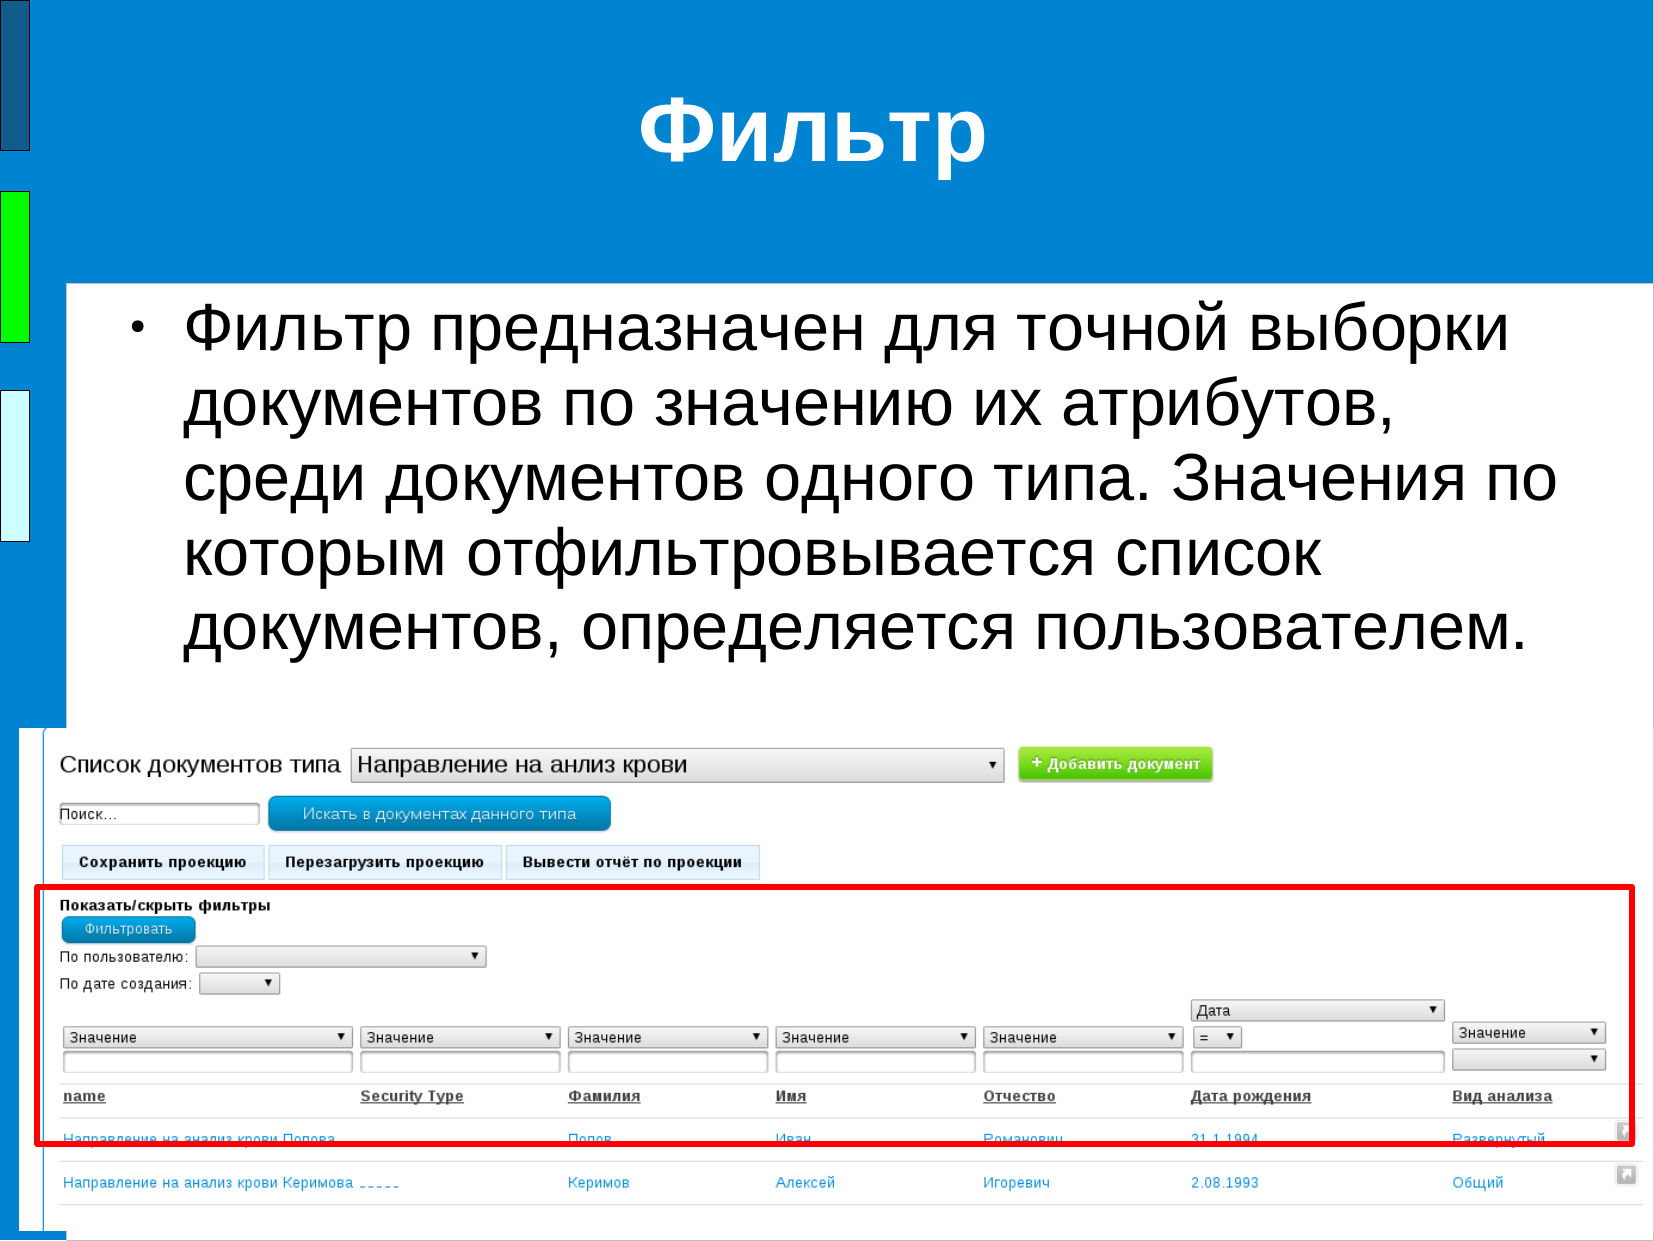

# Фильтр
Фильтр предназначен для точной выборки документов по значению их атрибутов, среди документов одного типа. Значения по которым отфильтровывается список документов, определяется пользователем.
ООО "Альфа-Интегрум", 2013г.